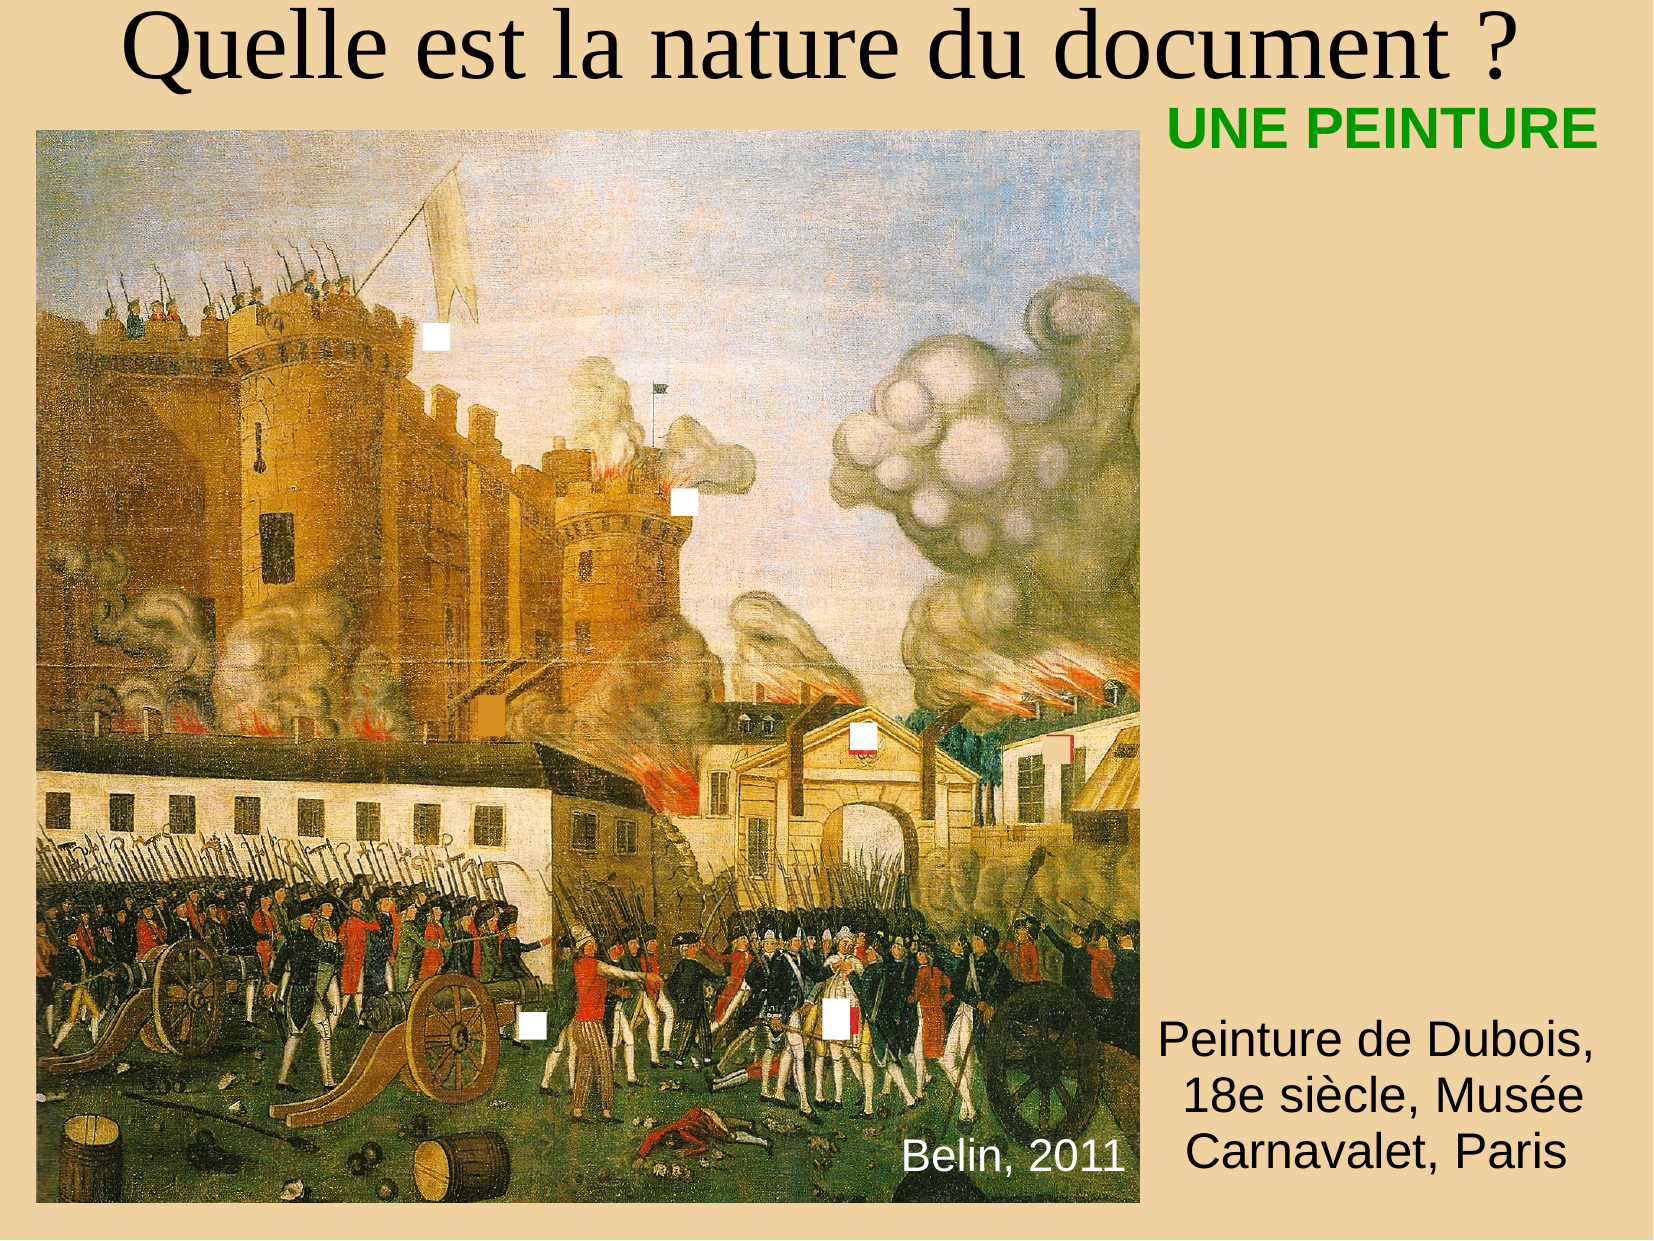

# Quelle est la nature du document ?
UNE PEINTURE
Peinture de Dubois,
 18e siècle, Musée Carnavalet, Paris
Belin, 2011